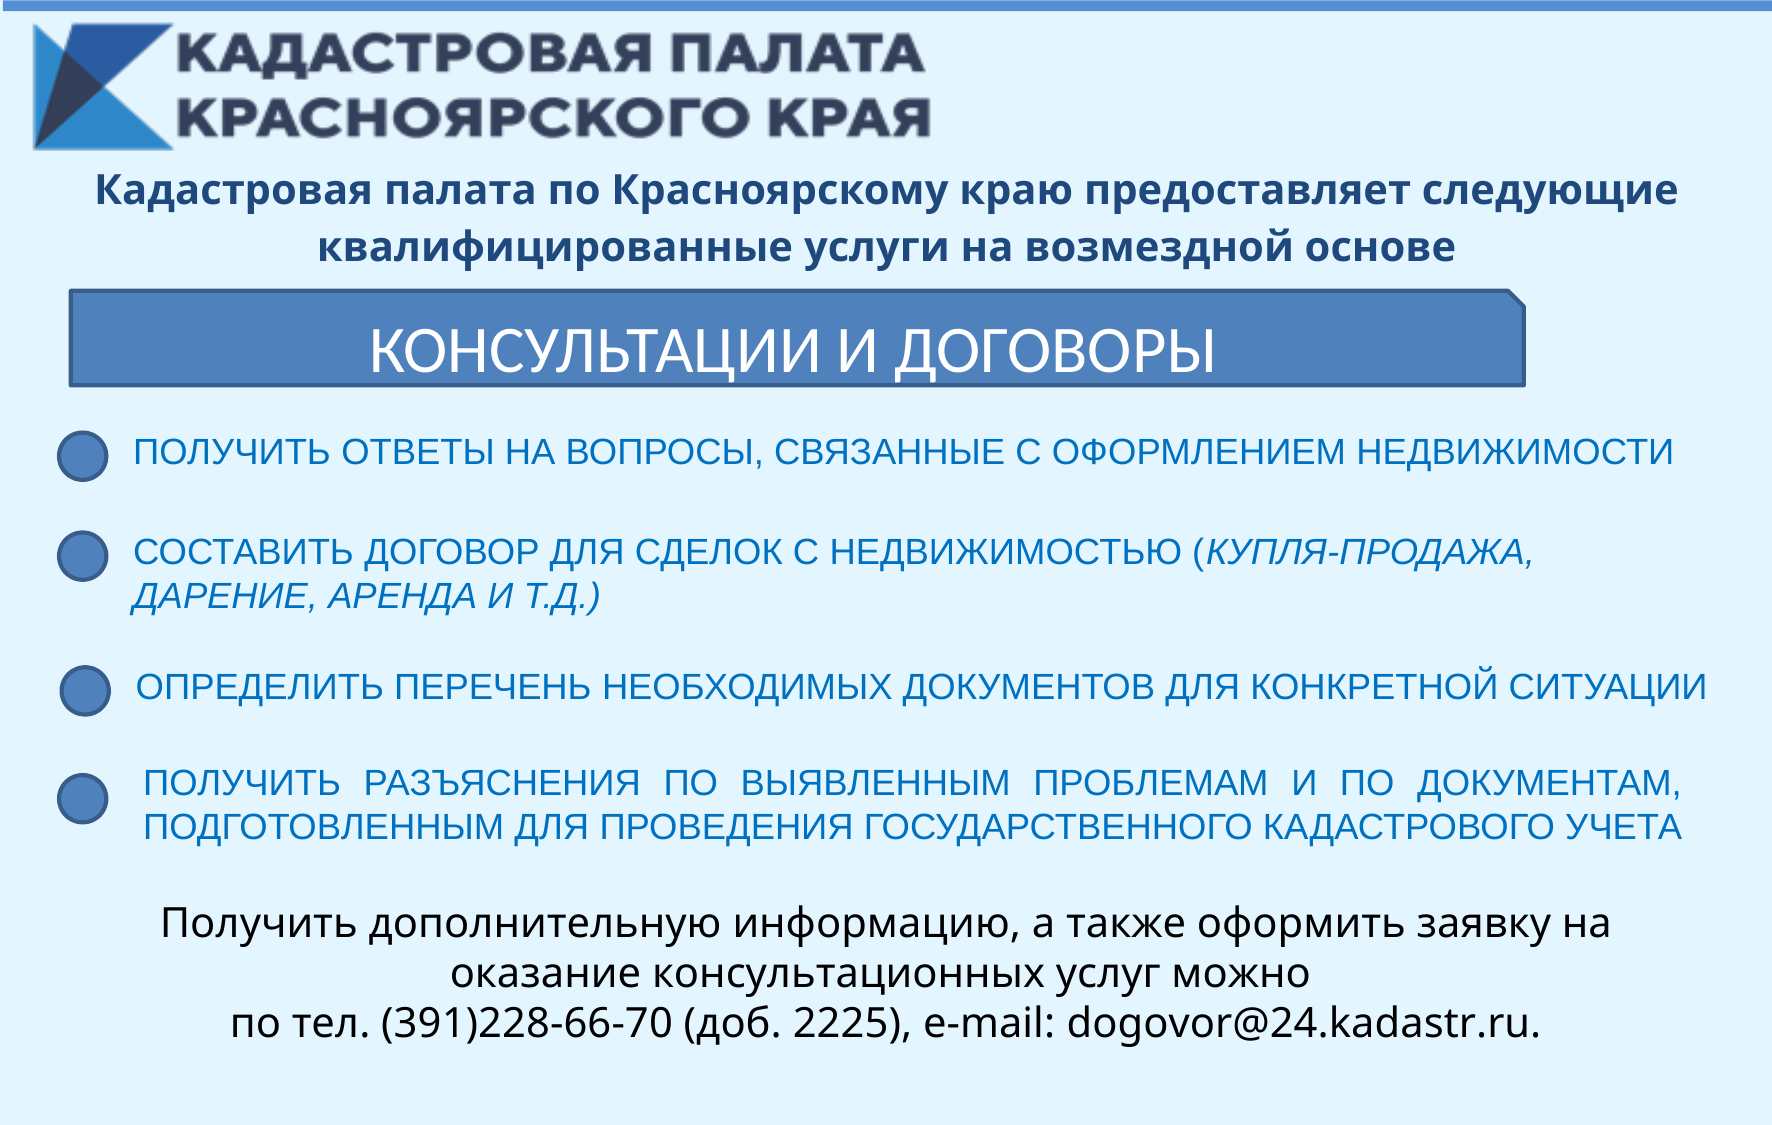

Кадастровая палата по Красноярскому краю предоставляет следующие квалифицированные услуги на возмездной основе
КОНСУЛЬТАЦИИ И ДОГОВОРЫ
ПОЛУЧИТЬ ОТВЕТЫ НА ВОПРОСЫ, СВЯЗАННЫЕ С ОФОРМЛЕНИЕМ НЕДВИЖИМОСТИ
СОСТАВИТЬ ДОГОВОР ДЛЯ СДЕЛОК С НЕДВИЖИМОСТЬЮ (КУПЛЯ-ПРОДАЖА,
ДАРЕНИЕ, АРЕНДА И Т.Д.)
Получить дополнительную информацию, а также оформить заявку на оказание консультационных услуг можно
по тел. (391)228-66-70 (доб. 2225), e-mail: dogovor@24.kadastr.ru.
ОПРЕДЕЛИТЬ ПЕРЕЧЕНЬ НЕОБХОДИМЫХ ДОКУМЕНТОВ ДЛЯ КОНКРЕТНОЙ СИТУАЦИИ
ПОЛУЧИТЬ РАЗЪЯСНЕНИЯ ПО ВЫЯВЛЕННЫМ ПРОБЛЕМАМ И ПО ДОКУМЕНТАМ, ПОДГОТОВЛЕННЫМ ДЛЯ ПРОВЕДЕНИЯ ГОСУДАРСТВЕННОГО КАДАСТРОВОГО УЧЕТА